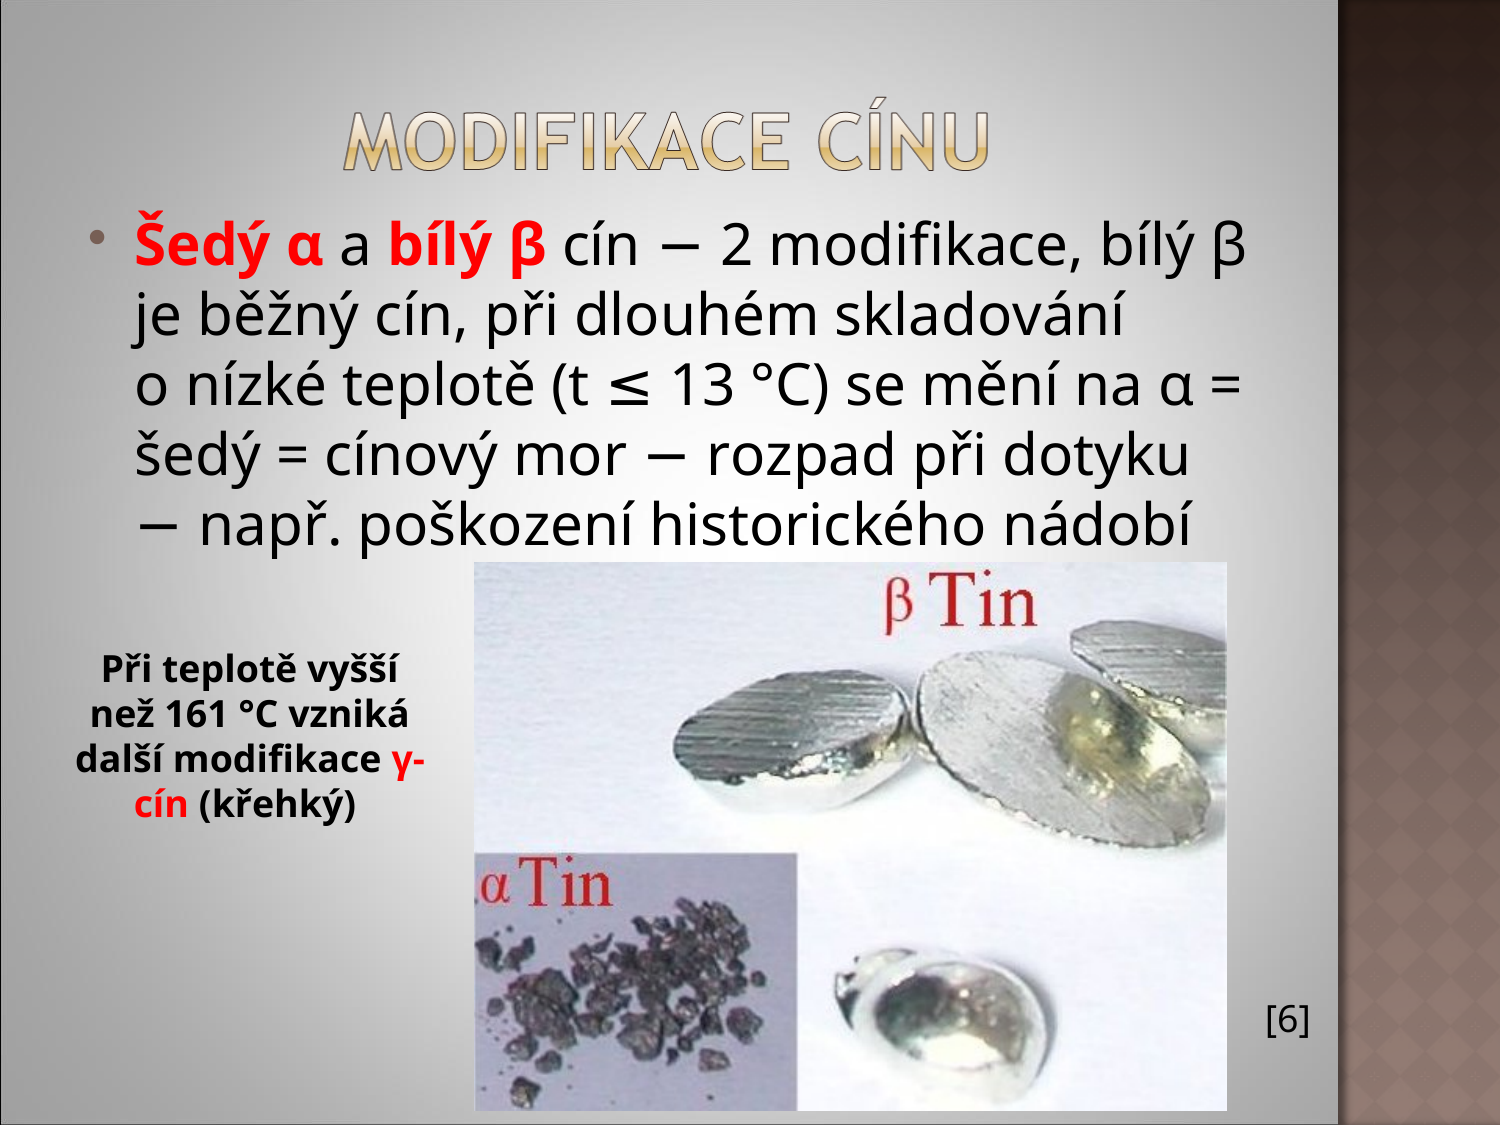

# Šedý α a bílý β cín − 2 modifikace, bílý β je běžný cín, při dlouhém skladování o nízké teplotě (t ≤ 13 °C) se mění na α = šedý = cínový mor − rozpad při dotyku − např. poškození historického nádobí
Při teplotě vyšší než 161 °C vzniká další modifikace γ-cín (křehký)
[6]